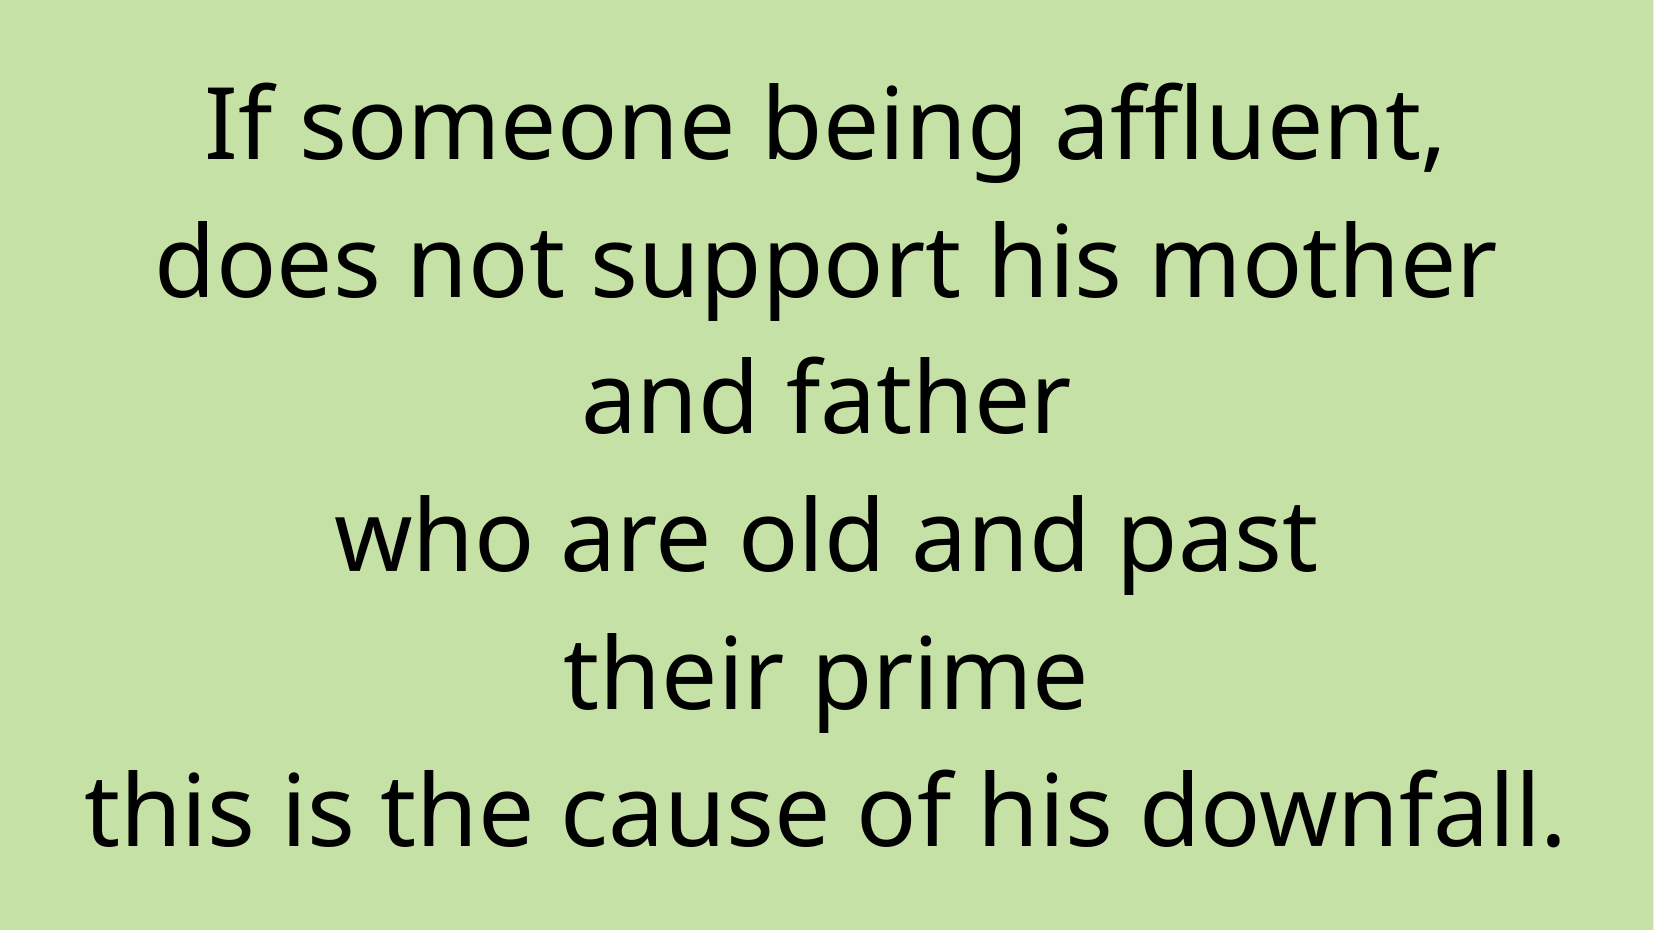

# If someone being affluent,
does not support his mother and father
who are old and past
their prime
this is the cause of his downfall.